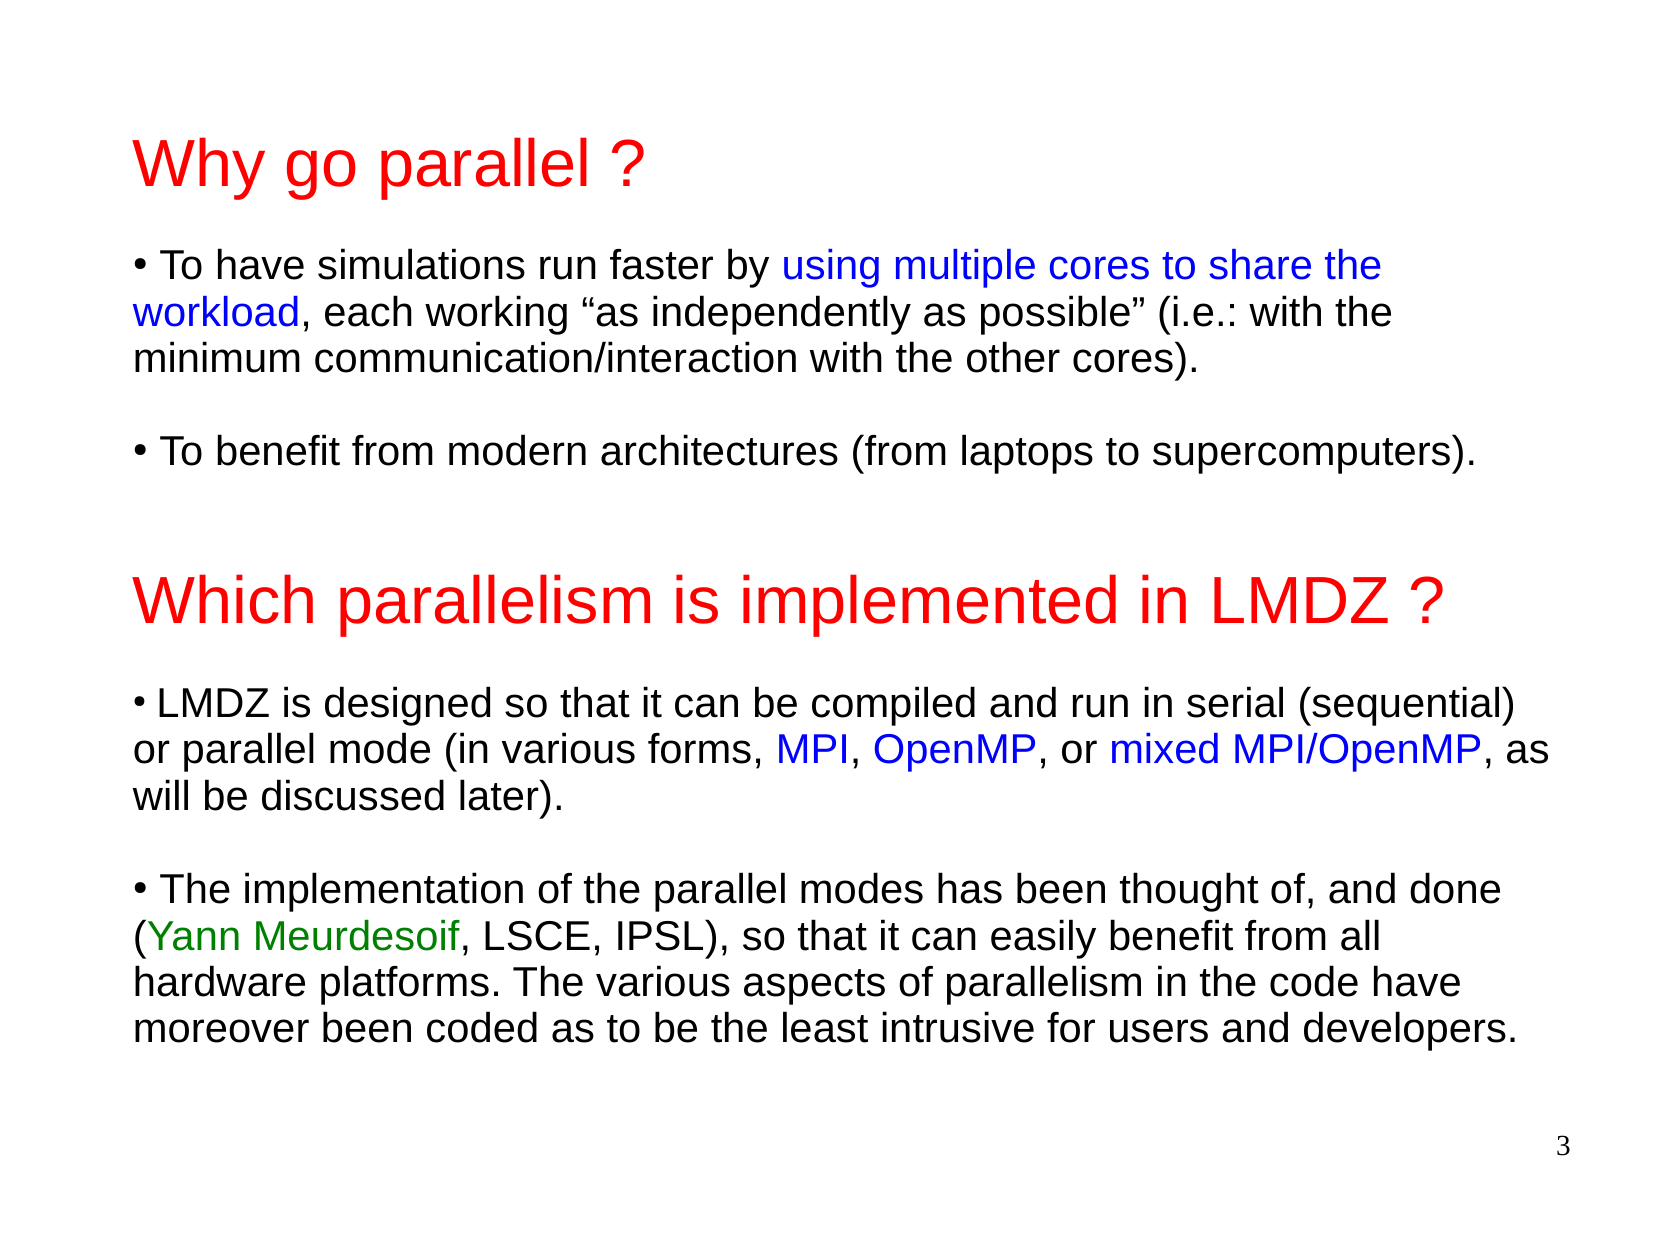

Why go parallel ?
 To have simulations run faster by using multiple cores to share the workload, each working “as independently as possible” (i.e.: with the minimum communication/interaction with the other cores).
 To benefit from modern architectures (from laptops to supercomputers).
Which parallelism is implemented in LMDZ ?
 LMDZ is designed so that it can be compiled and run in serial (sequential) or parallel mode (in various forms, MPI, OpenMP, or mixed MPI/OpenMP, as will be discussed later).
 The implementation of the parallel modes has been thought of, and done (Yann Meurdesoif, LSCE, IPSL), so that it can easily benefit from all hardware platforms. The various aspects of parallelism in the code have moreover been coded as to be the least intrusive for users and developers.
3